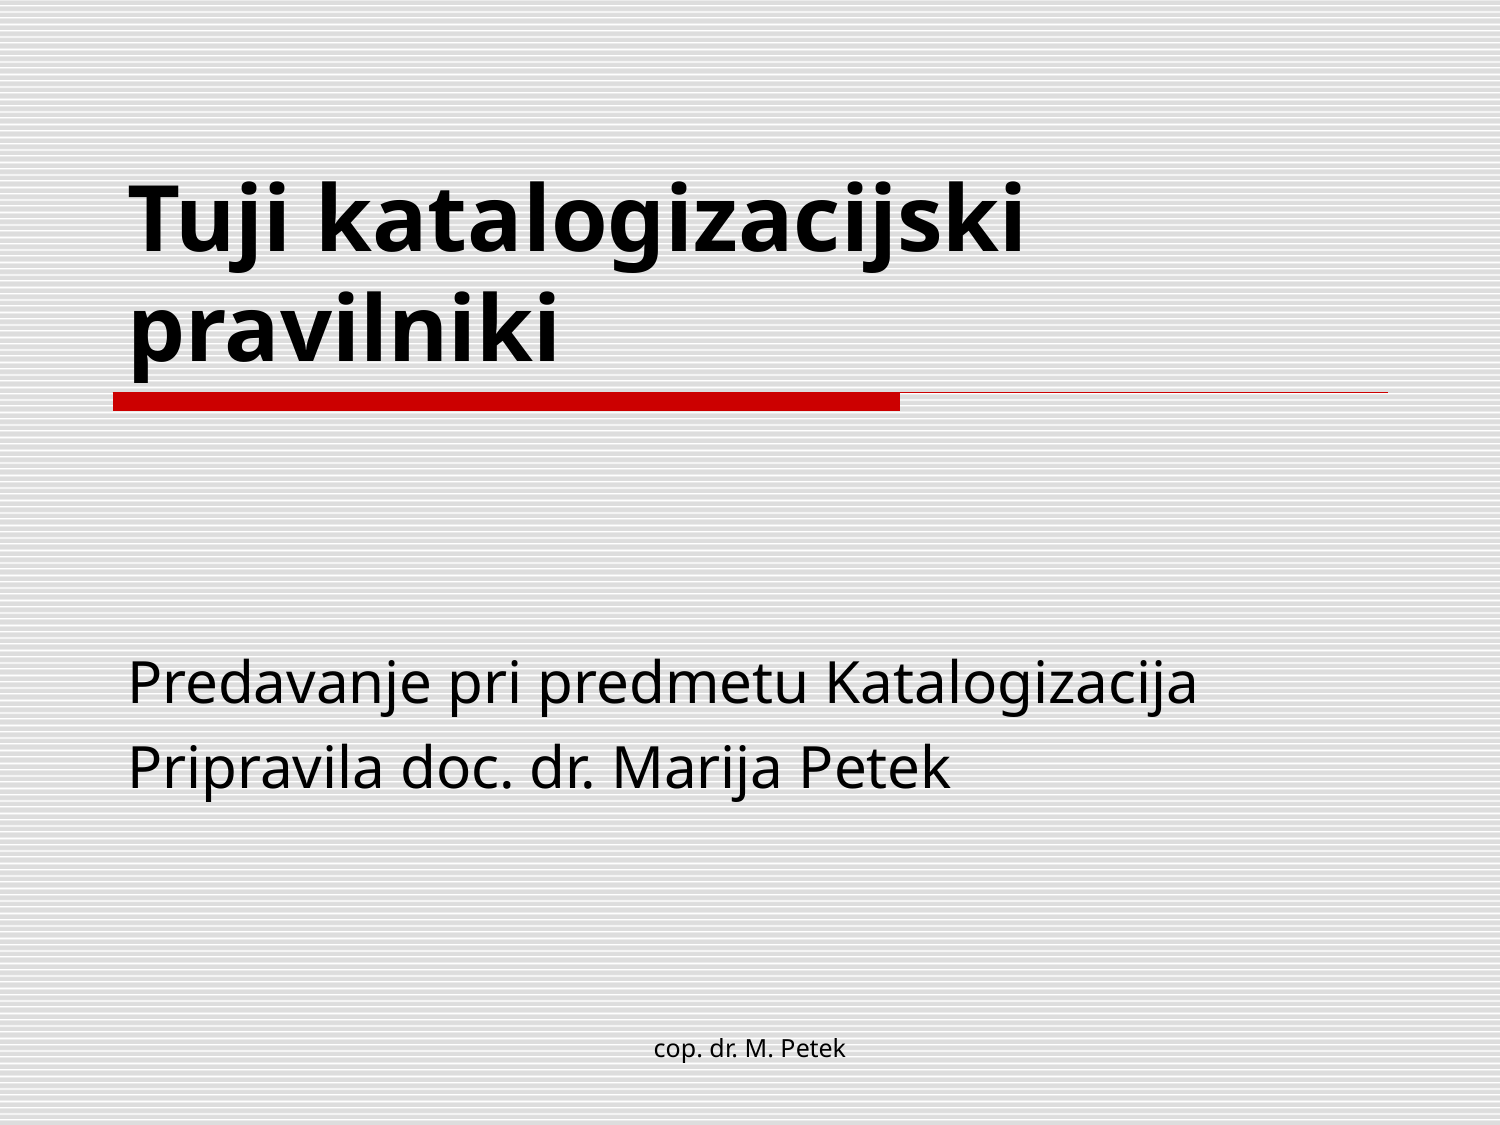

# Tuji katalogizacijski pravilniki
Predavanje pri predmetu Katalogizacija
Pripravila doc. dr. Marija Petek
cop. dr. M. Petek